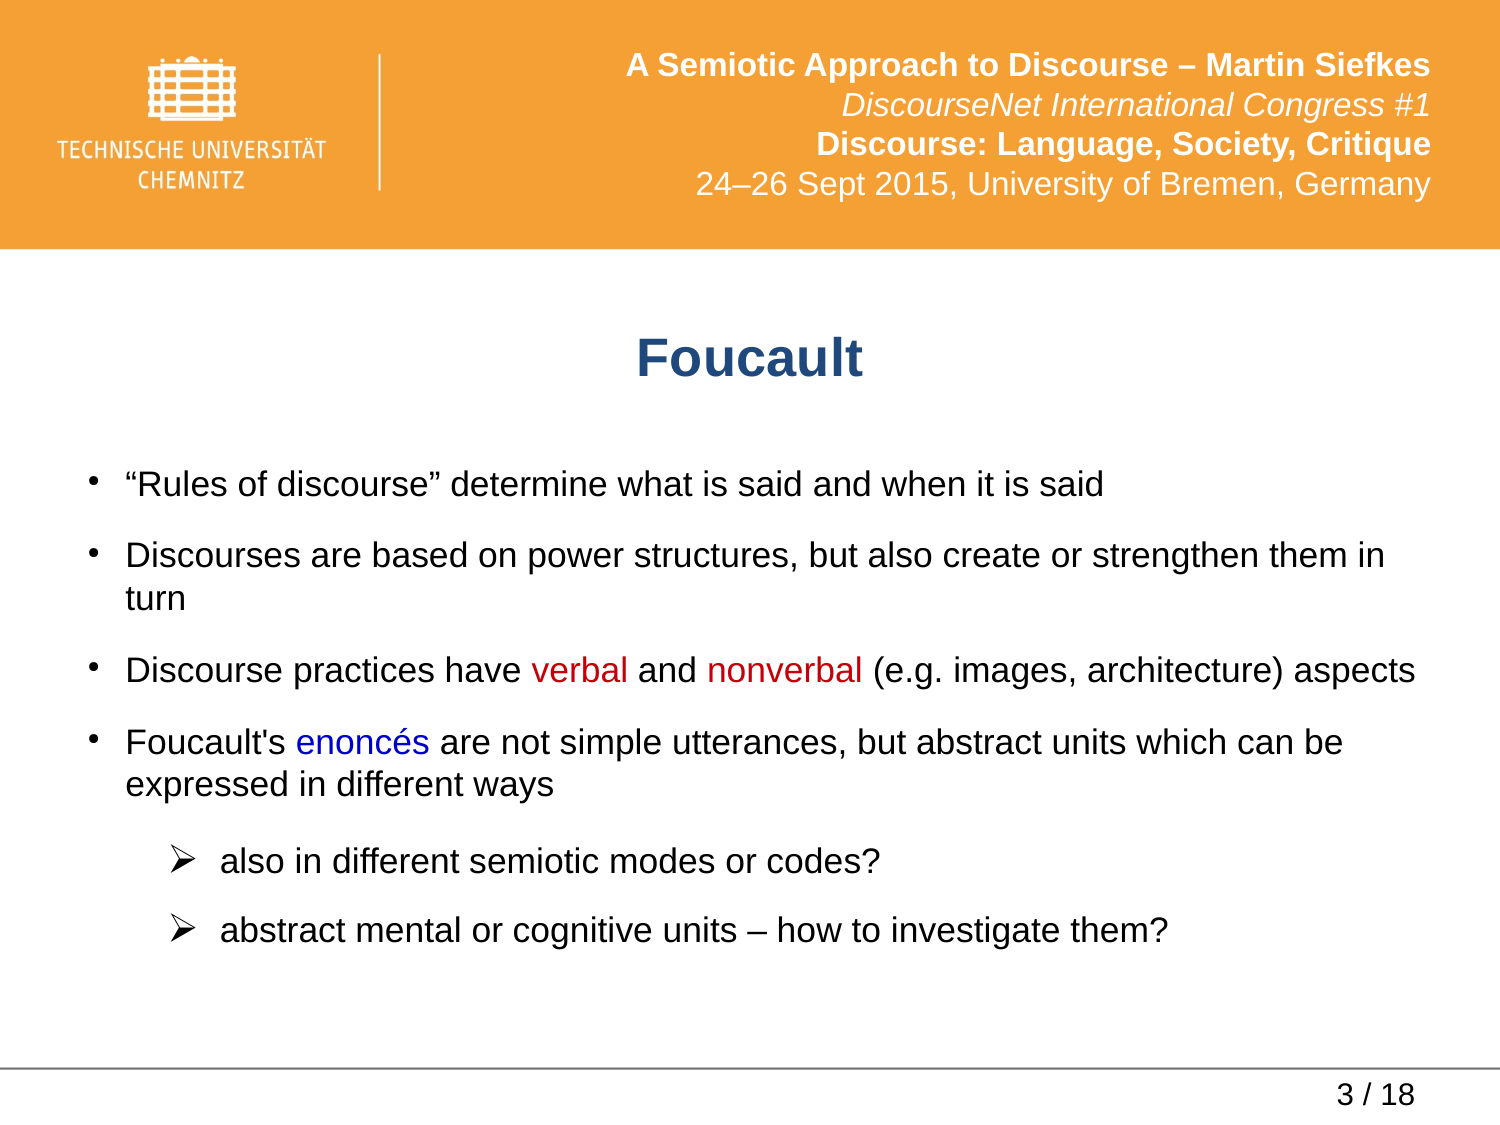

#
Foucault
“Rules of discourse” determine what is said and when it is said
Discourses are based on power structures, but also create or strengthen them in turn
Discourse practices have verbal and nonverbal (e.g. images, architecture) aspects
Foucault's enoncés are not simple utterances, but abstract units which can be expressed in different ways
 		also in different semiotic modes or codes?
 		abstract mental or cognitive units – how to investigate them?